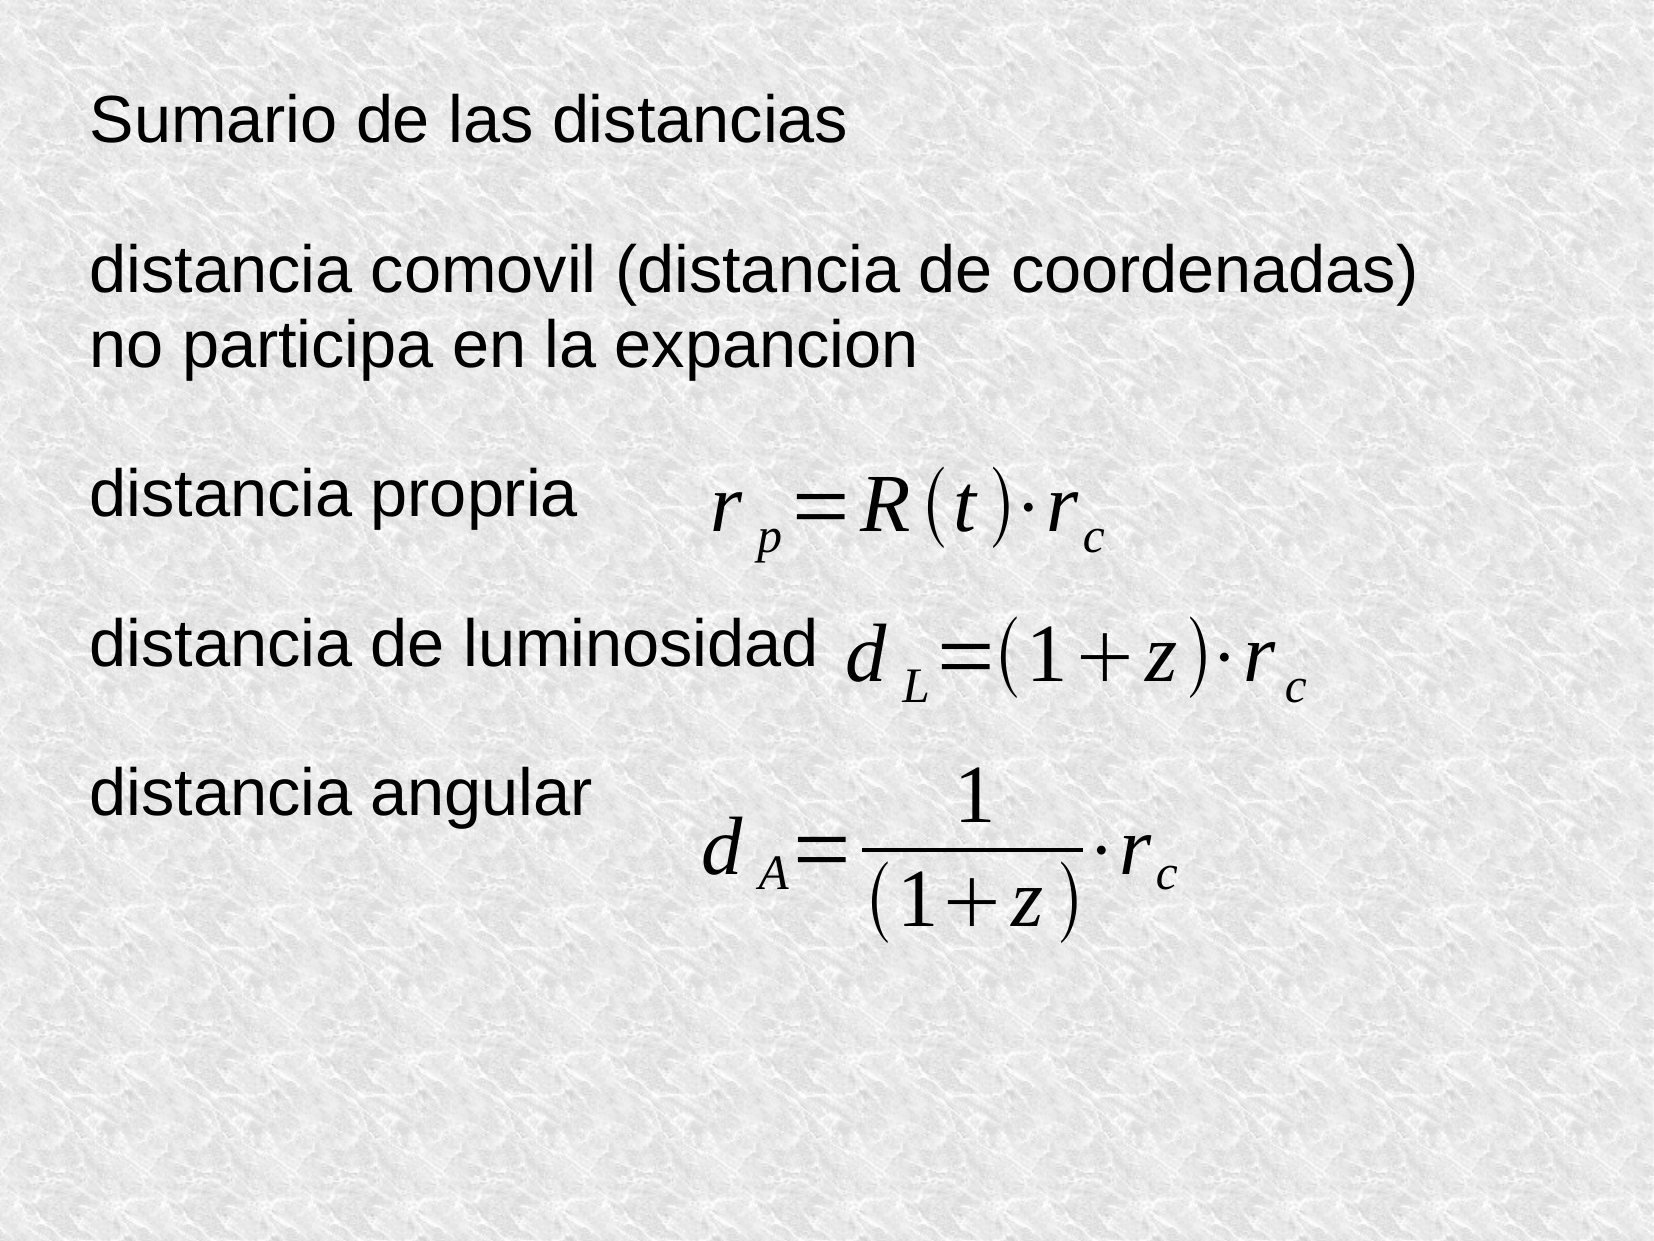

Sumario de las distancias
distancia comovil (distancia de coordenadas)
no participa en la expancion
distancia propria
distancia de luminosidad
distancia angular